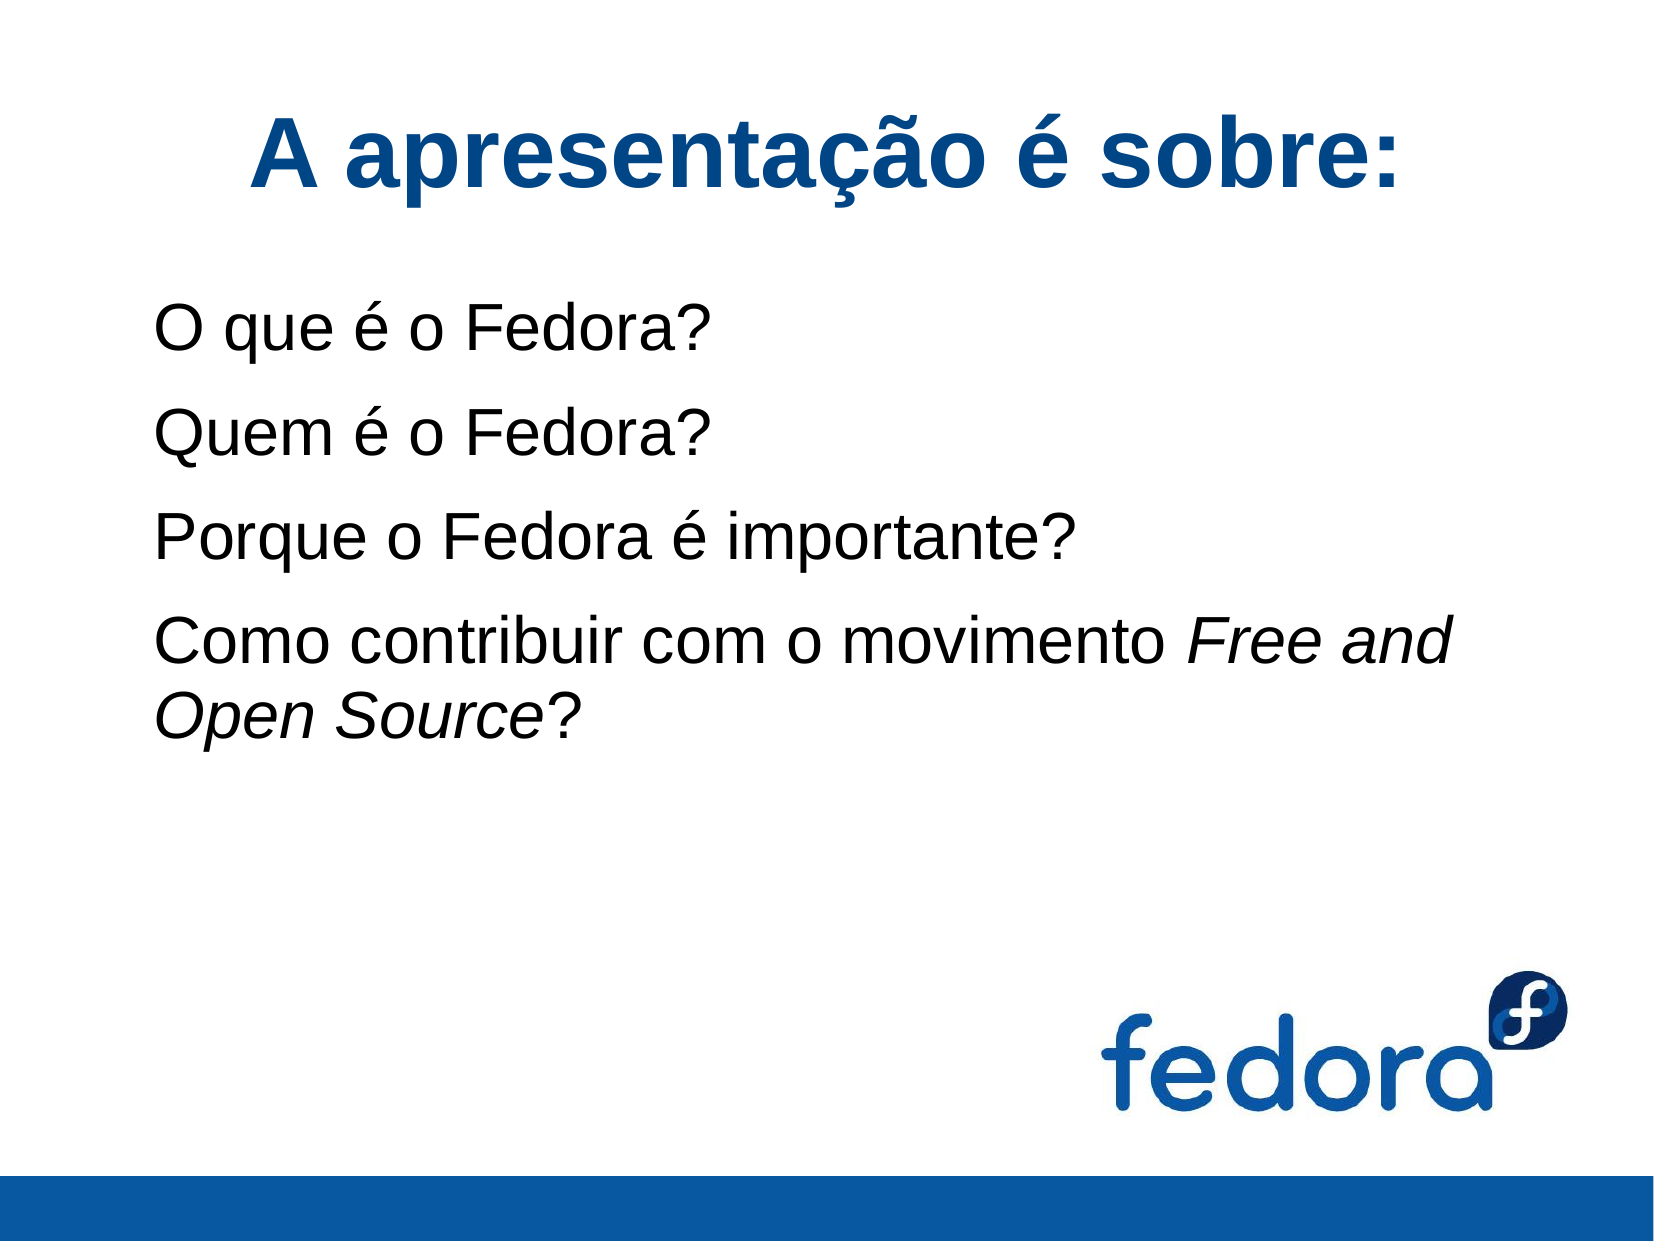

# A apresentação é sobre:
O que é o Fedora?
Quem é o Fedora?
Porque o Fedora é importante?
Como contribuir com o movimento Free and Open Source?